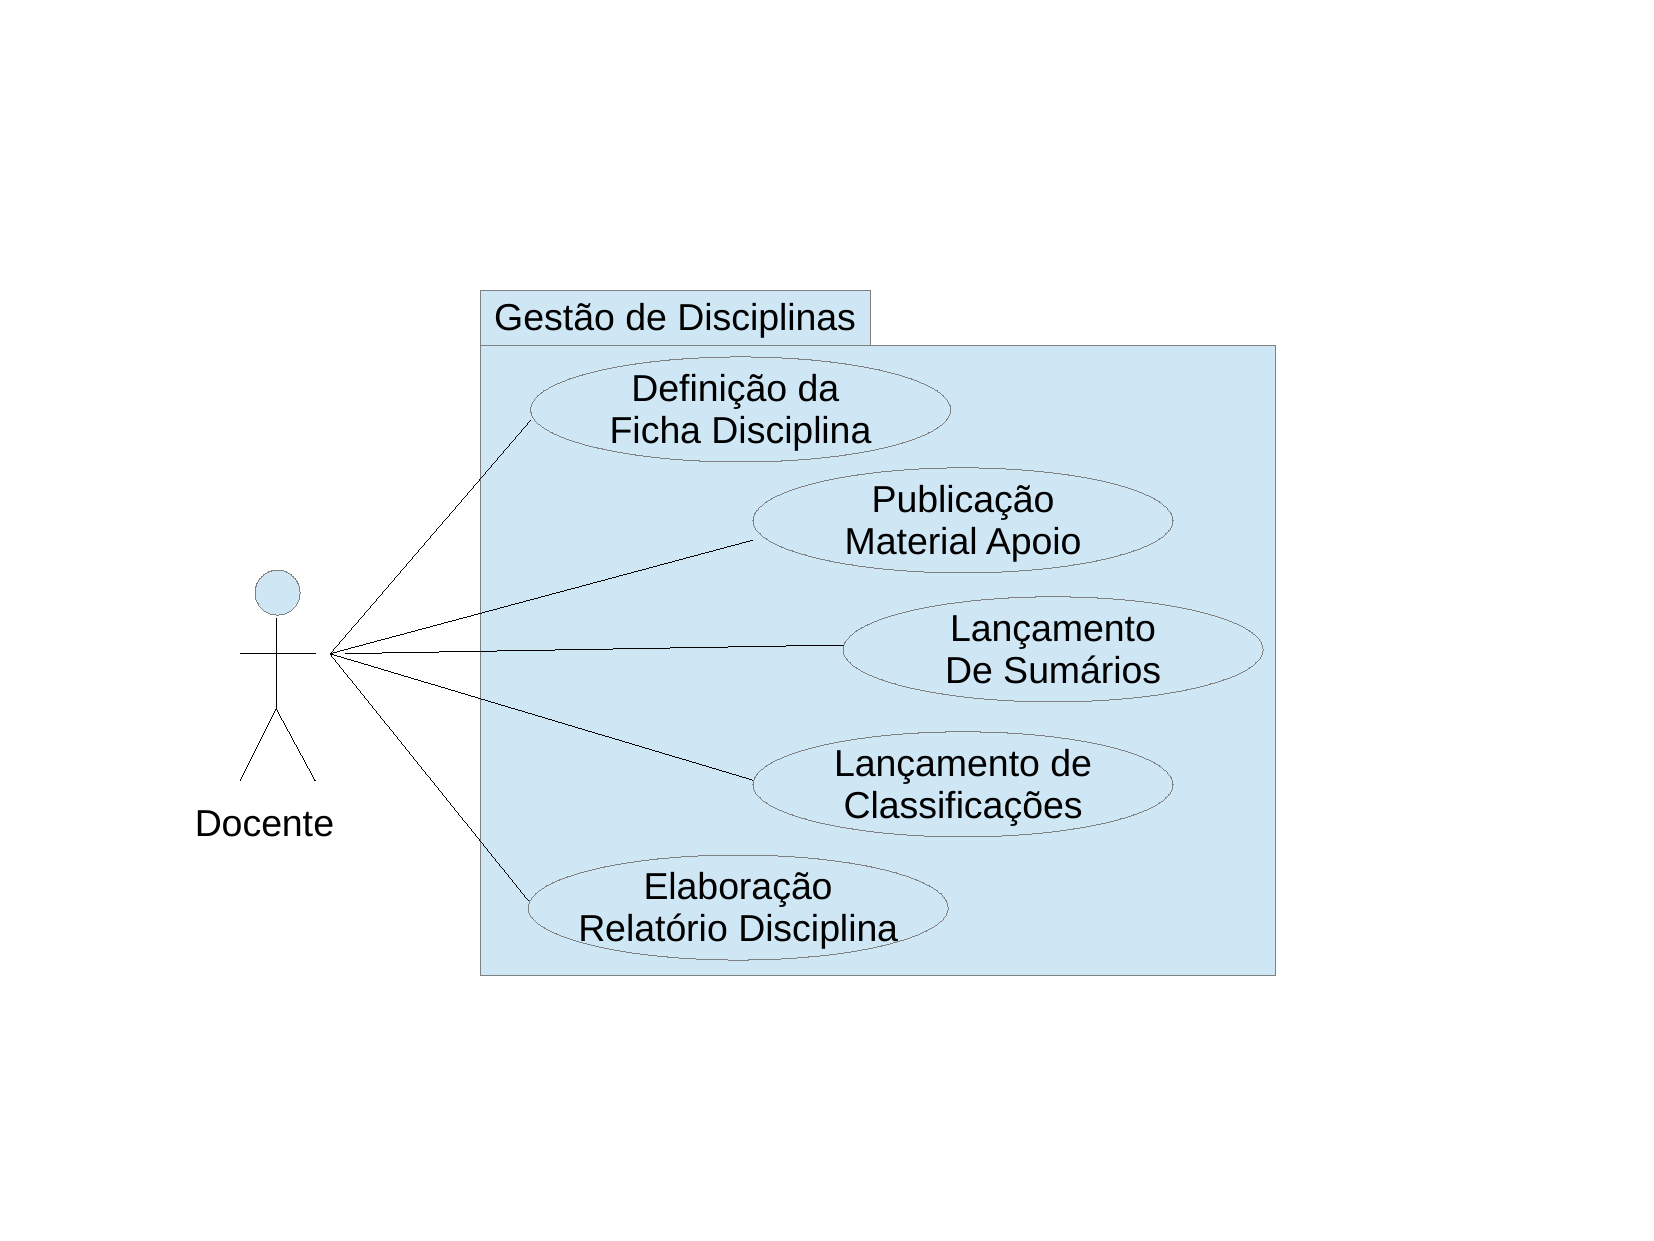

#
Gestão de Disciplinas
Definição da
Ficha Disciplina
Publicação
Material Apoio
Lançamento
De Sumários
Lançamento de
Classificações
Docente
Elaboração
Relatório Disciplina